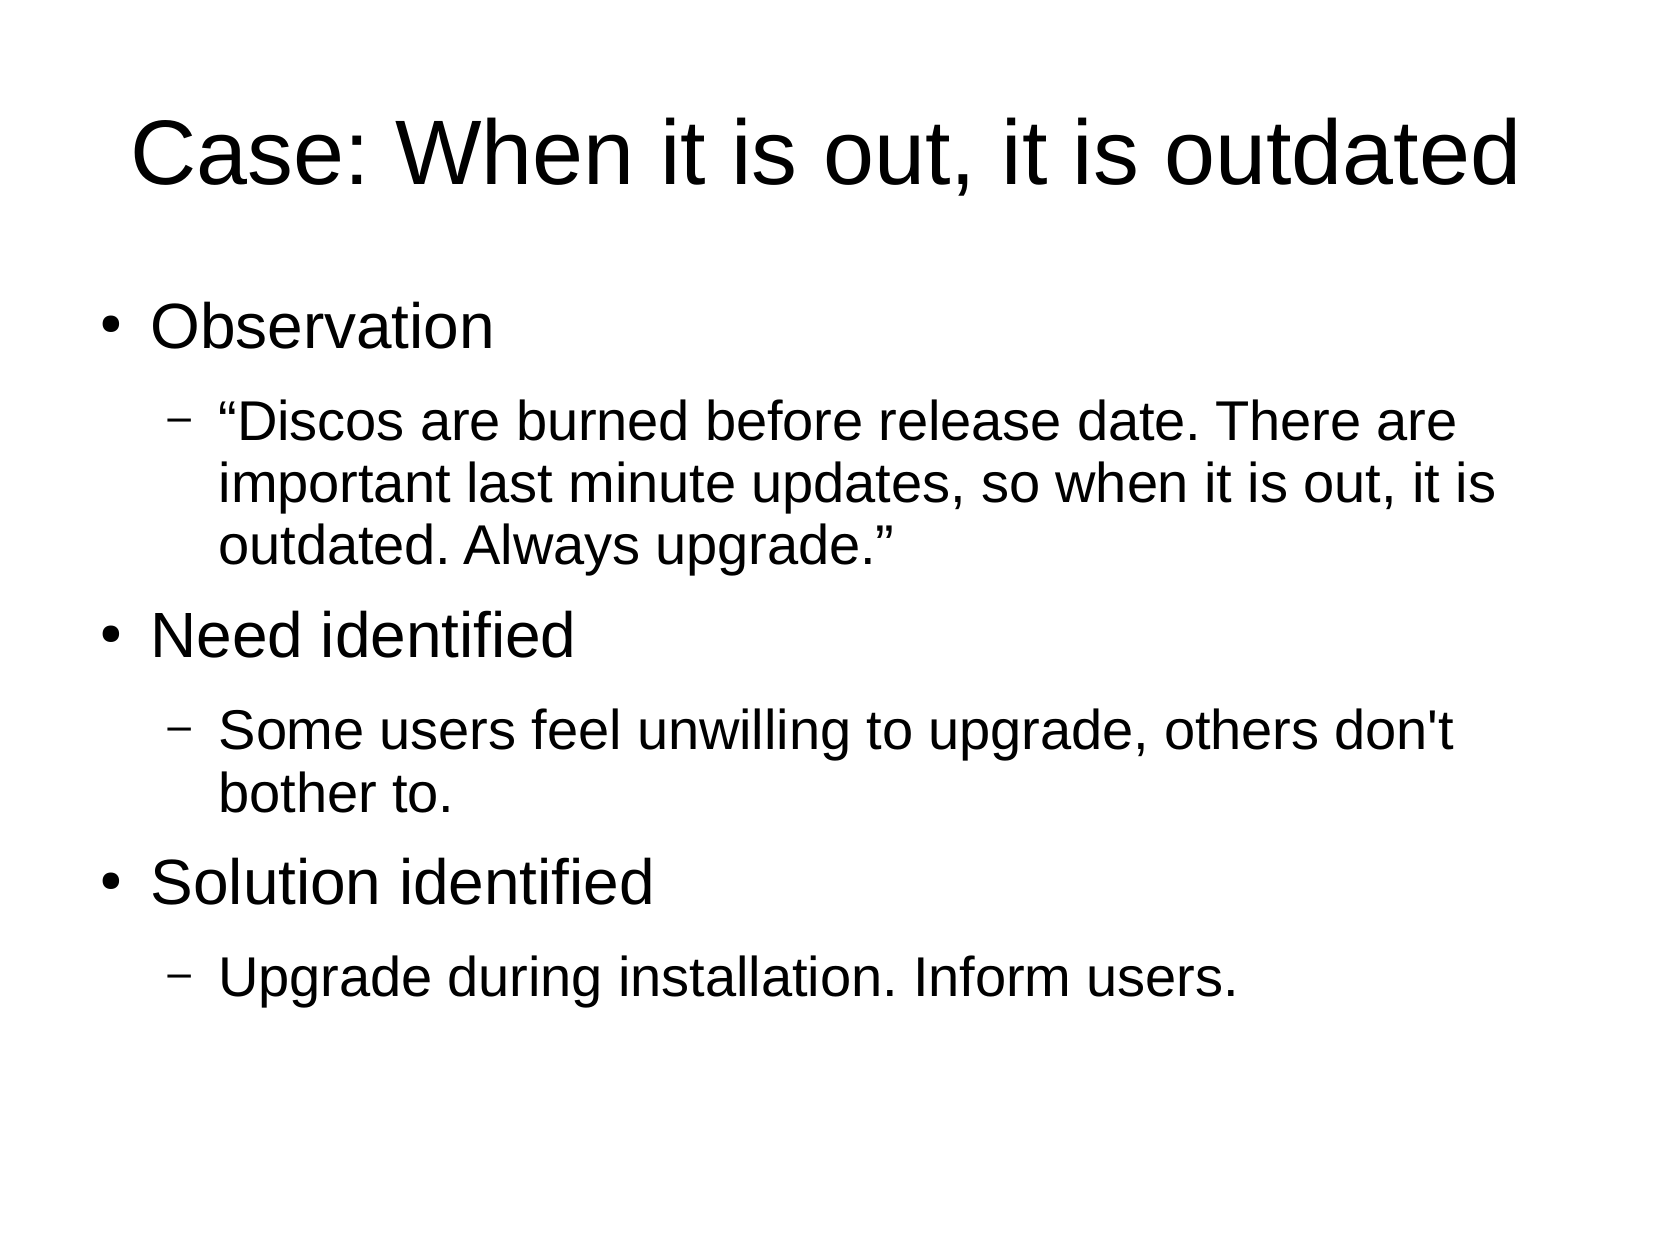

# Case: When it is out, it is outdated
Observation
“Discos are burned before release date. There are important last minute updates, so when it is out, it is outdated. Always upgrade.”
Need identified
Some users feel unwilling to upgrade, others don't bother to.
Solution identified
Upgrade during installation. Inform users.